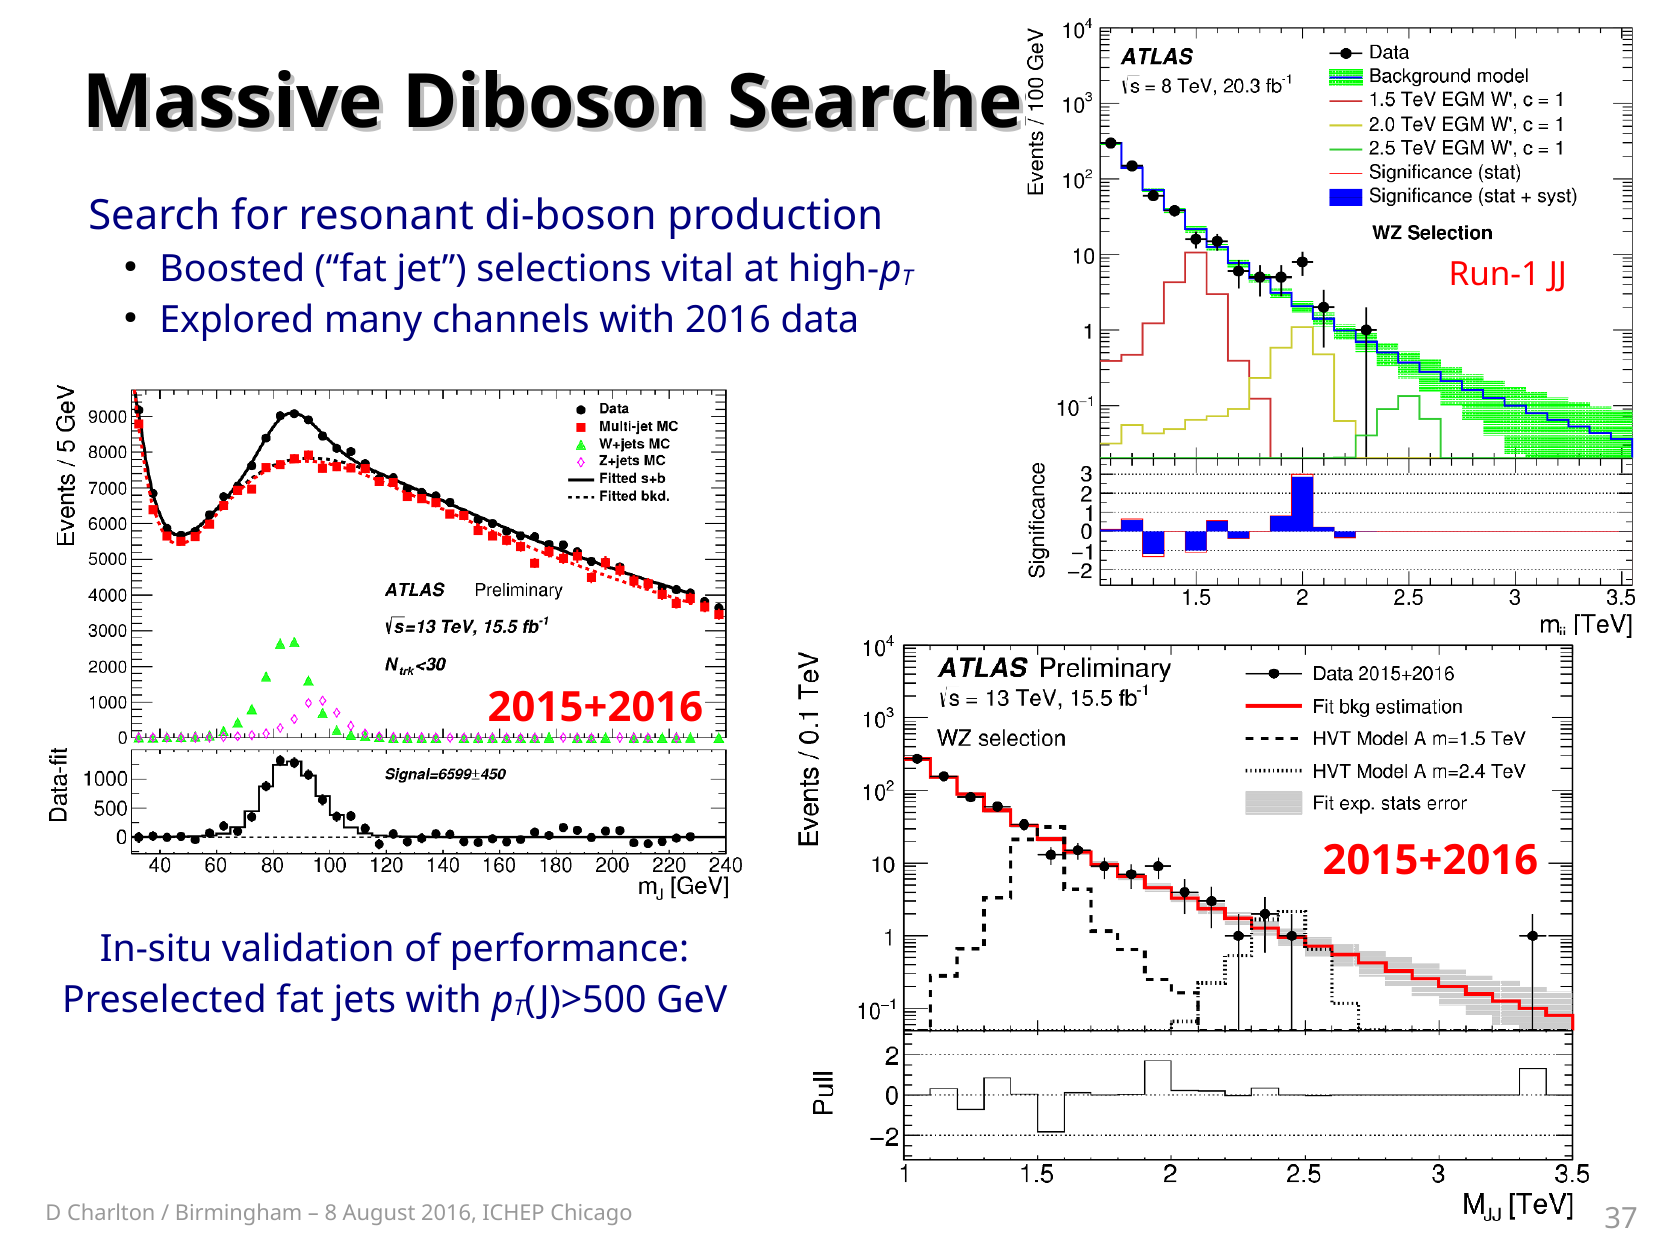

# Massive Diboson Searches
Search for resonant di-boson production
Boosted (“fat jet”) selections vital at high-pT
Explored many channels with 2016 data
Run-1 JJ
2015+2016
2015+2016
In-situ validation of performance:
Preselected fat jets with pT(J)>500 GeV